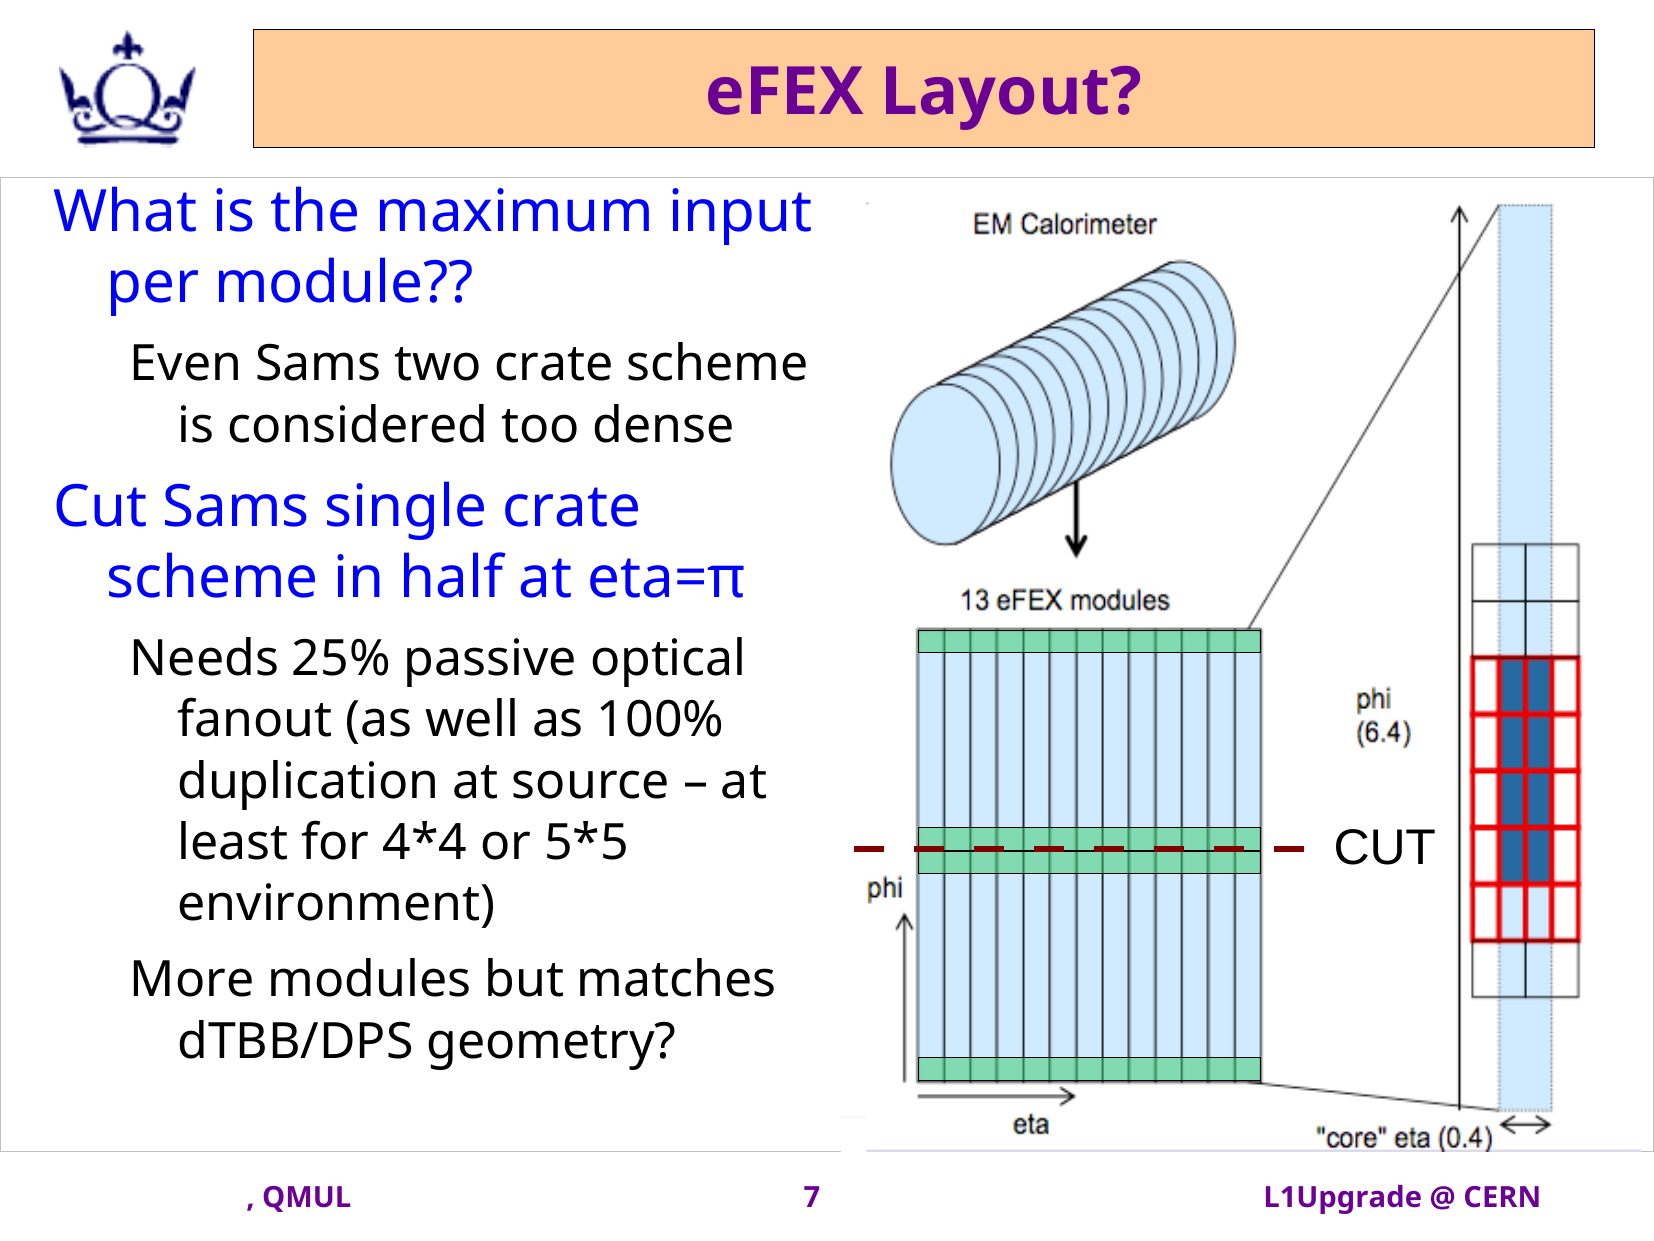

# eFEX Layout?
What is the maximum input per module??
Even Sams two crate scheme is considered too dense
Cut Sams single crate scheme in half at eta=π
Needs 25% passive optical fanout (as well as 100% duplication at source – at least for 4*4 or 5*5 environment)
More modules but matches dTBB/DPS geometry?
CUT